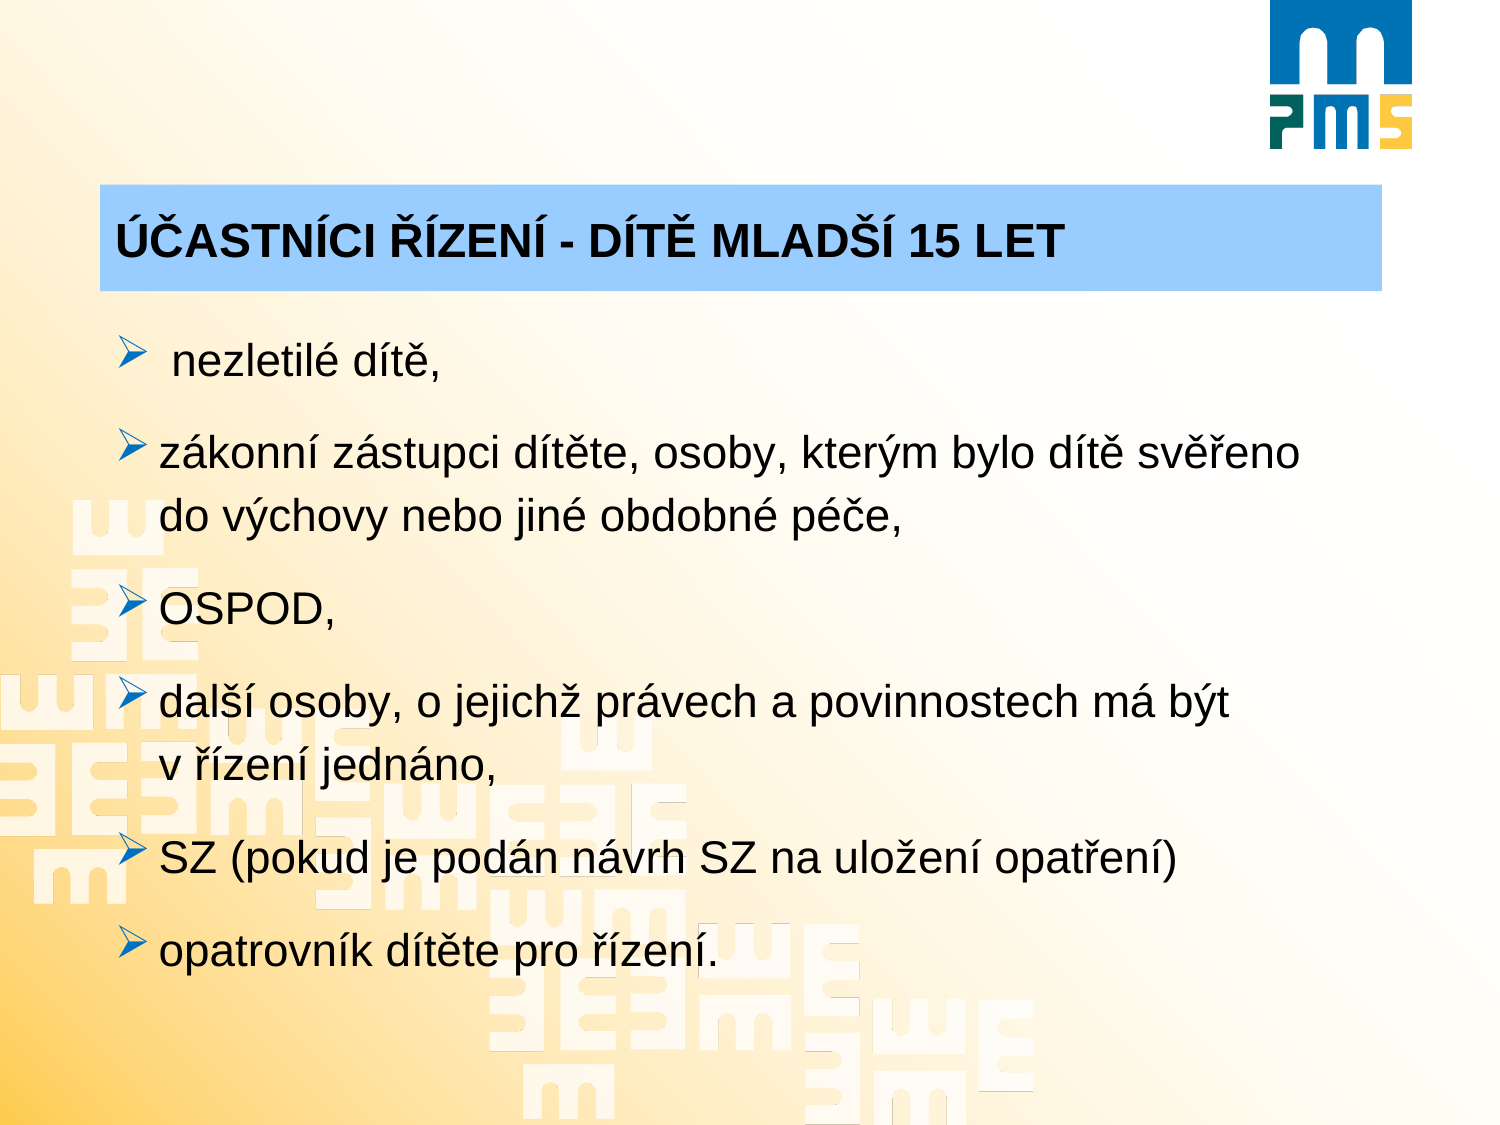

# ÚČASTNÍCI ŘÍZENÍ - DÍTĚ MLADŠÍ 15 LET
 nezletilé dítě,
zákonní zástupci dítěte, osoby, kterým bylo dítě svěřeno do výchovy nebo jiné obdobné péče,
OSPOD,
další osoby, o jejichž právech a povinnostech má být v řízení jednáno,
SZ (pokud je podán návrh SZ na uložení opatření)
opatrovník dítěte pro řízení.